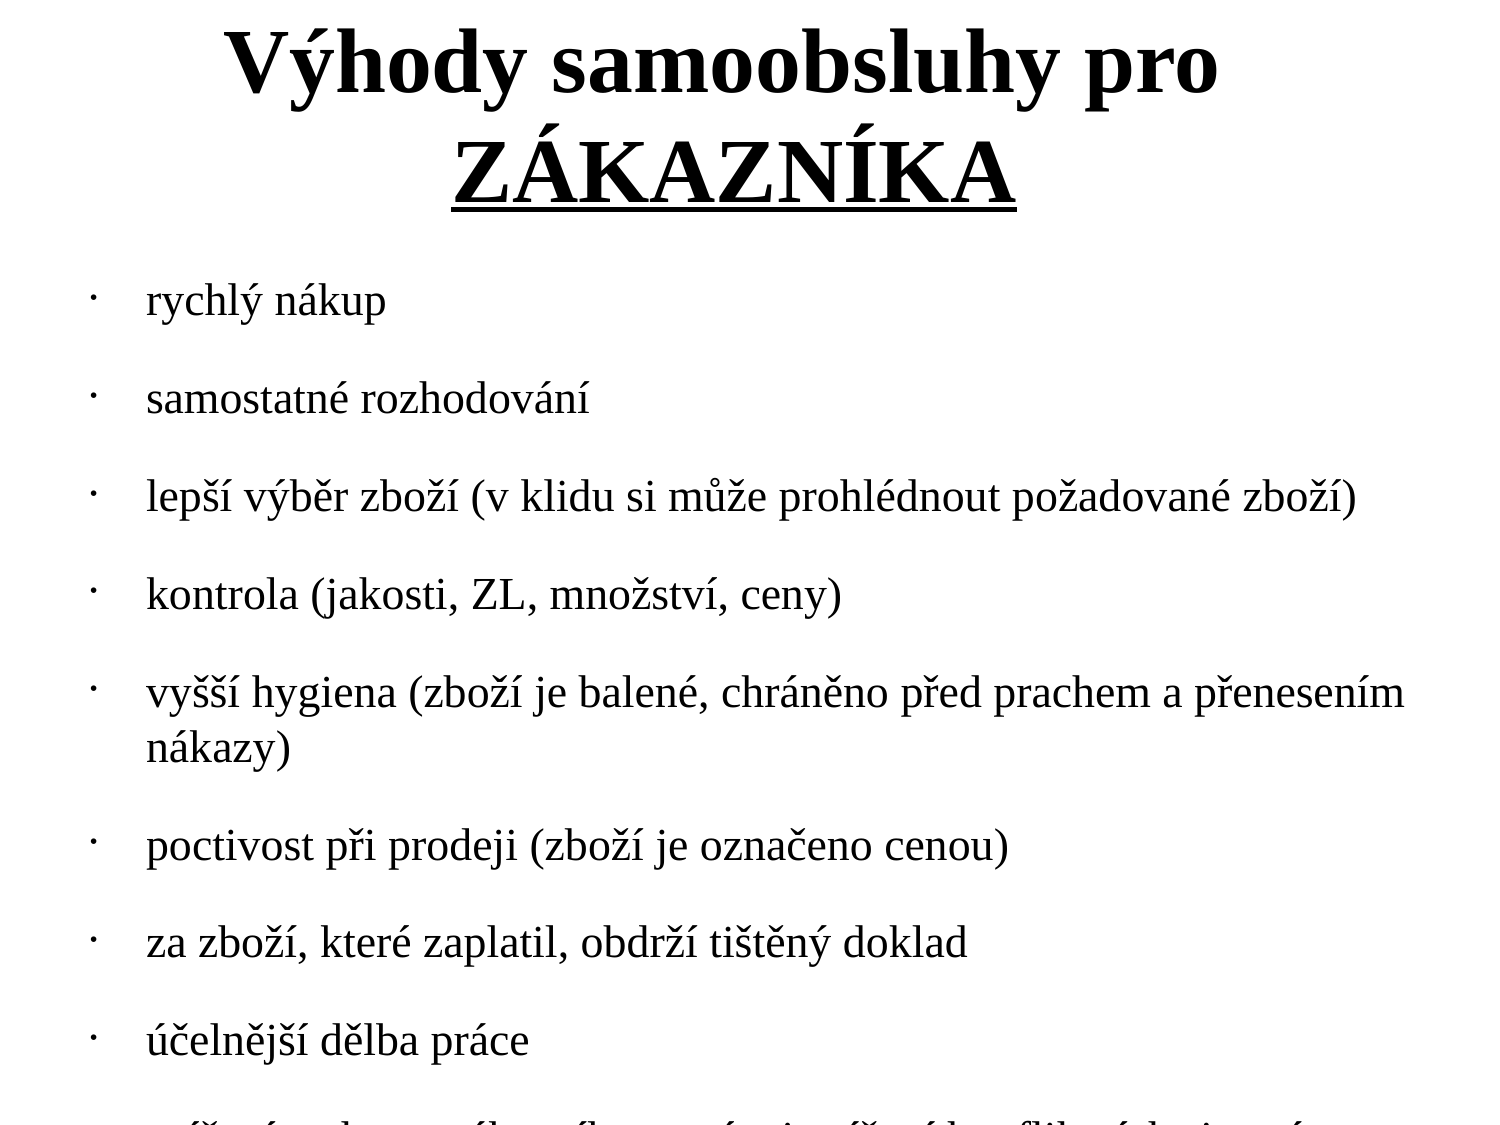

# Výhody samoobsluhy pro ZÁKAZNÍKA
rychlý nákup
samostatné rozhodování
lepší výběr zboží (v klidu si může prohlédnout požadované zboží)
kontrola (jakosti, ZL, množství, ceny)
vyšší hygiena (zboží je balené, chráněno před prachem a přenesením nákazy)
poctivost při prodeji (zboží je označeno cenou)
za zboží, které zaplatil, obdrží tištěný doklad
účelnější dělba práce
snížení styku se zákazníkem a tím i snížení konfliktních situací s výjimkou pokladních